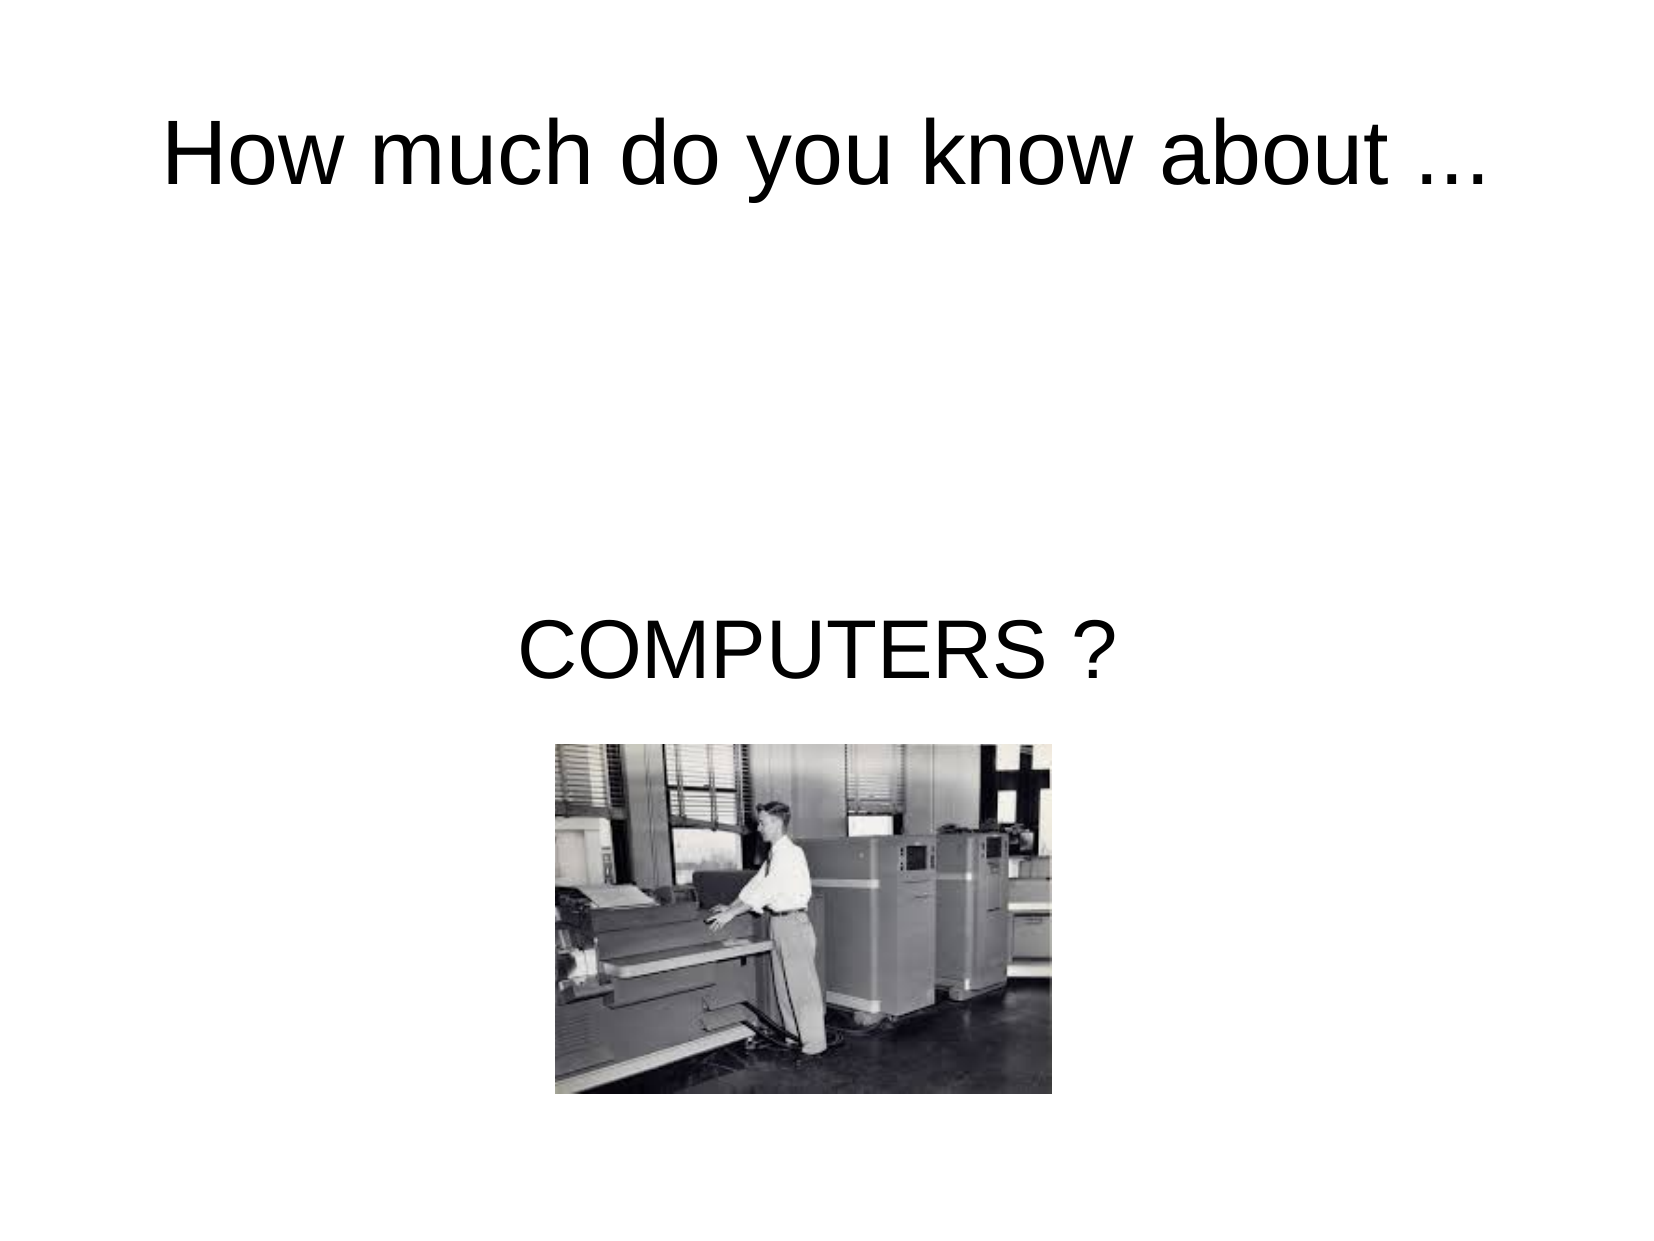

# How much do you know about ...
COMPUTERS ?